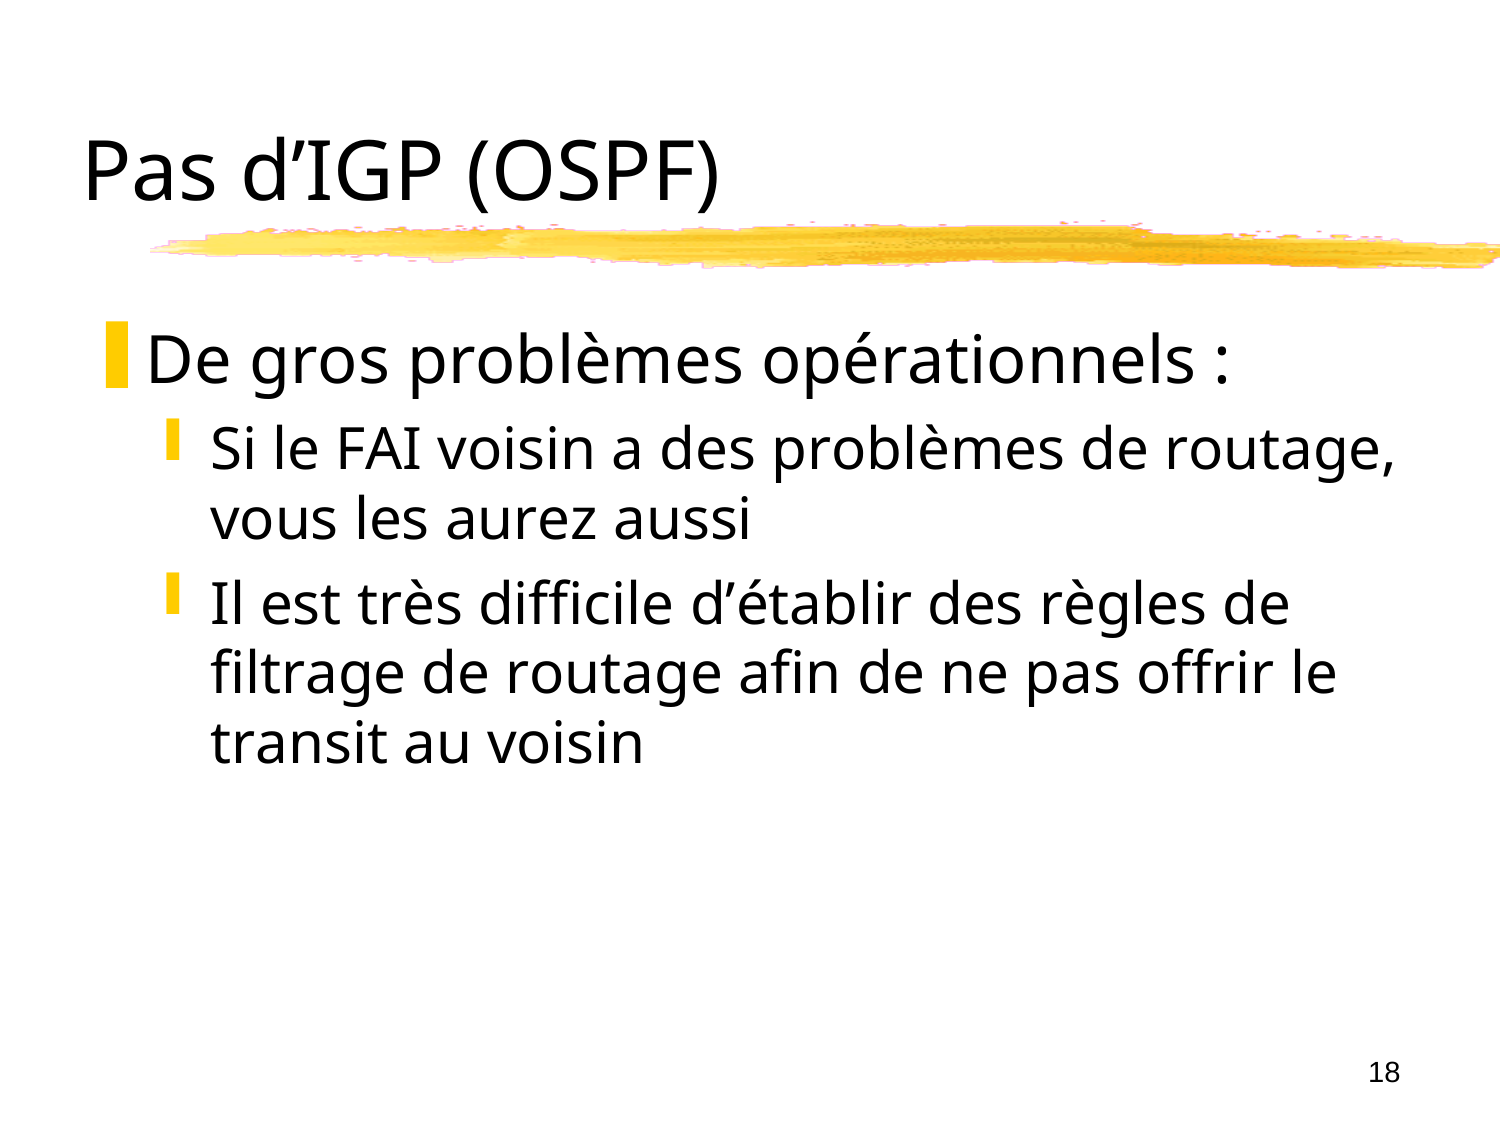

# Pas d’IGP (OSPF)‏
De gros problèmes opérationnels :
Si le FAI voisin a des problèmes de routage, vous les aurez aussi
Il est très difficile d’établir des règles de filtrage de routage afin de ne pas offrir le transit au voisin